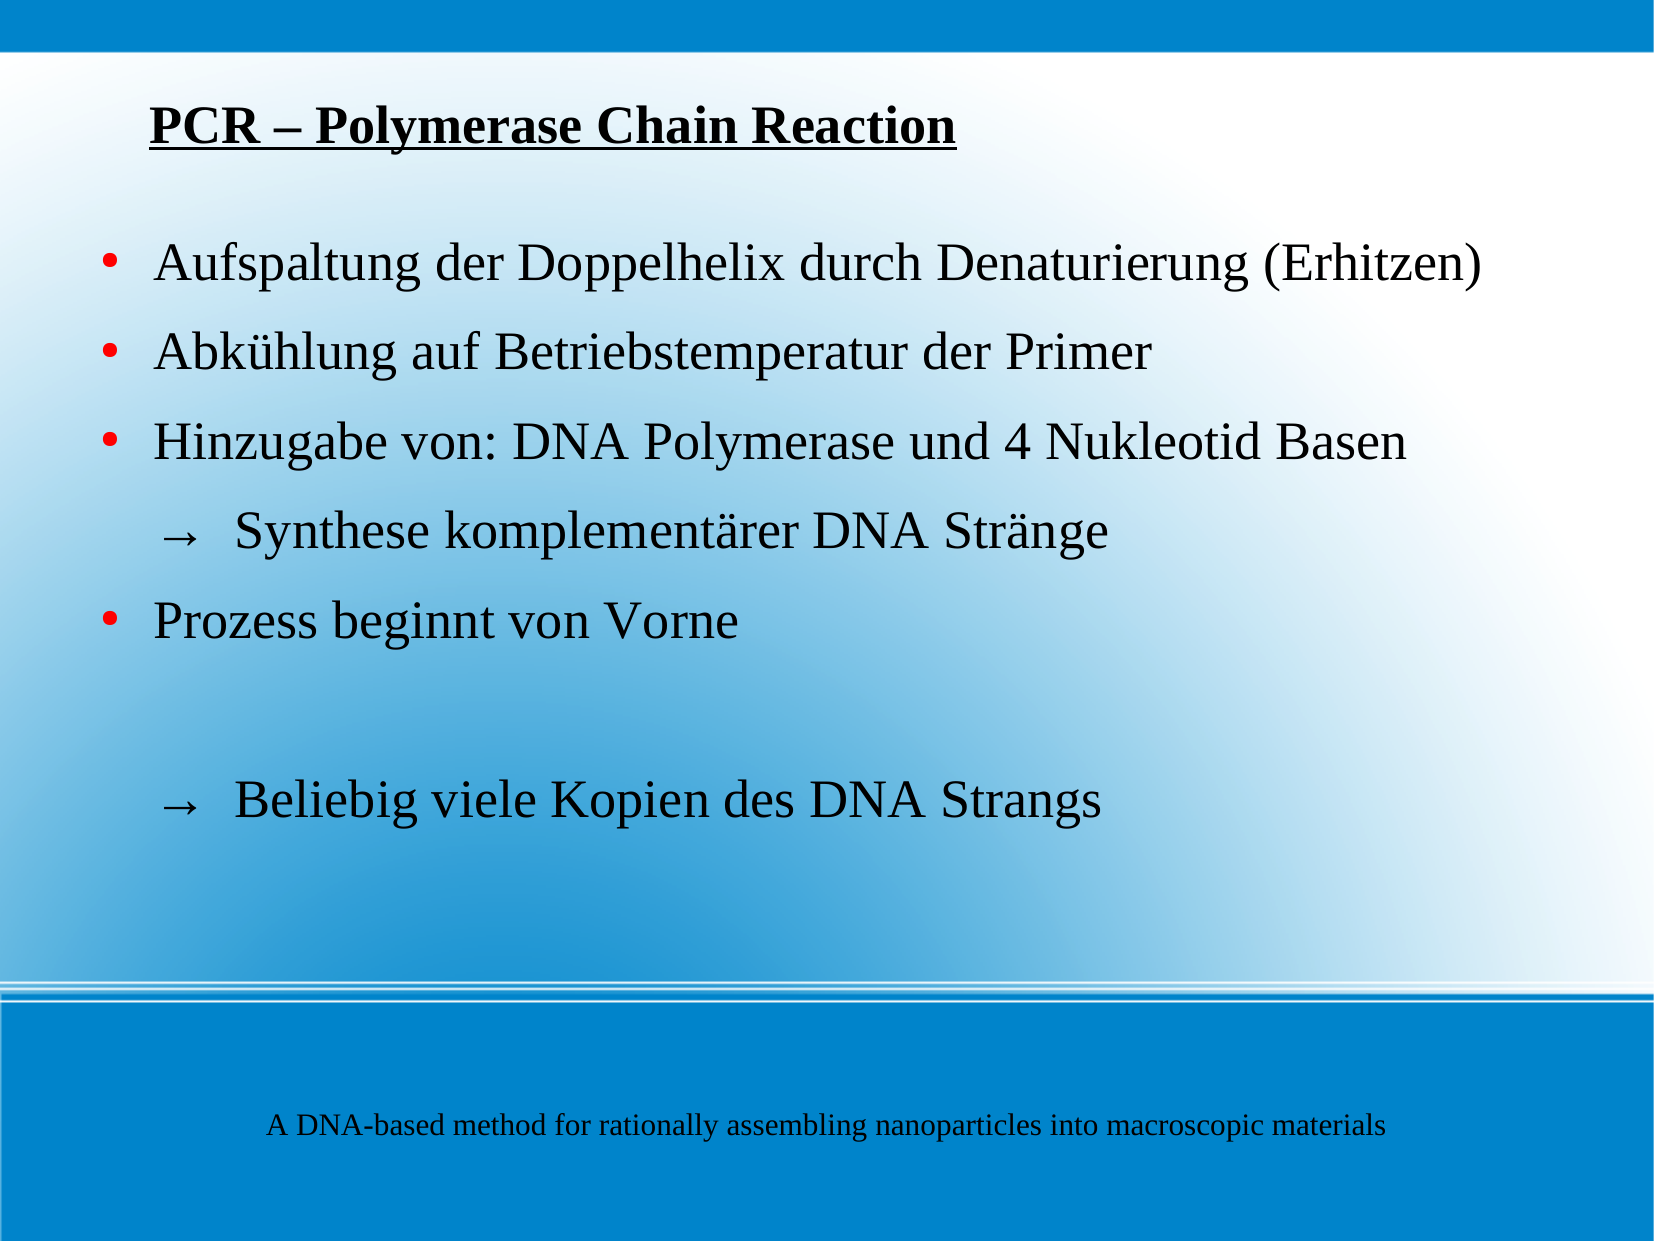

PCR – Polymerase Chain Reaction
# Aufspaltung der Doppelhelix durch Denaturierung (Erhitzen)
Abkühlung auf Betriebstemperatur der Primer
Hinzugabe von: DNA Polymerase und 4 Nukleotid Basen
→ Synthese komplementärer DNA Stränge
Prozess beginnt von Vorne
→ Beliebig viele Kopien des DNA Strangs
A DNA-based method for rationally assembling nanoparticles into macroscopic materials